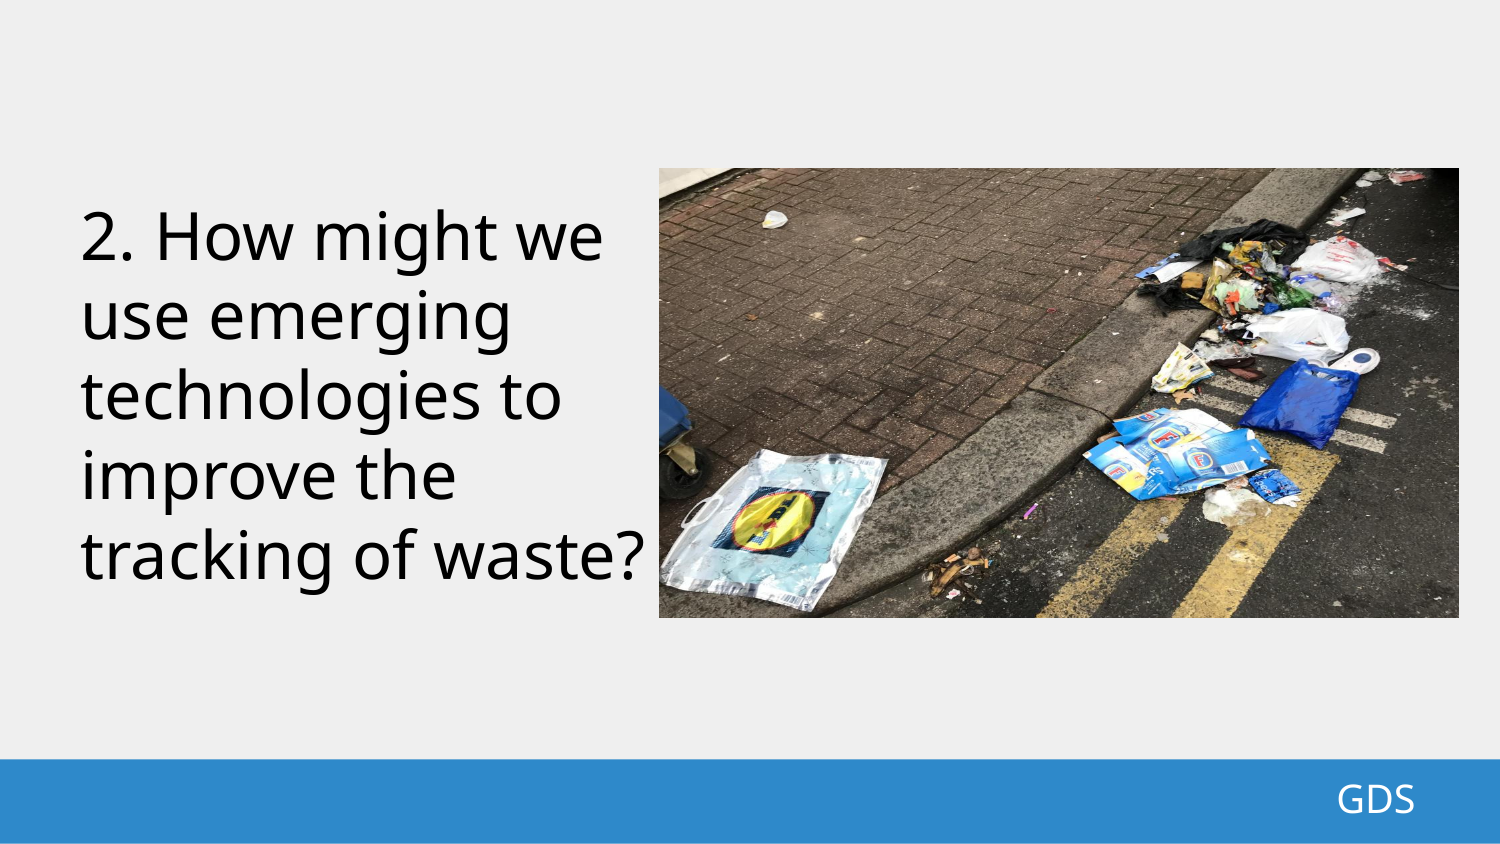

2. How might we use emerging technologies to improve the
tracking of waste?